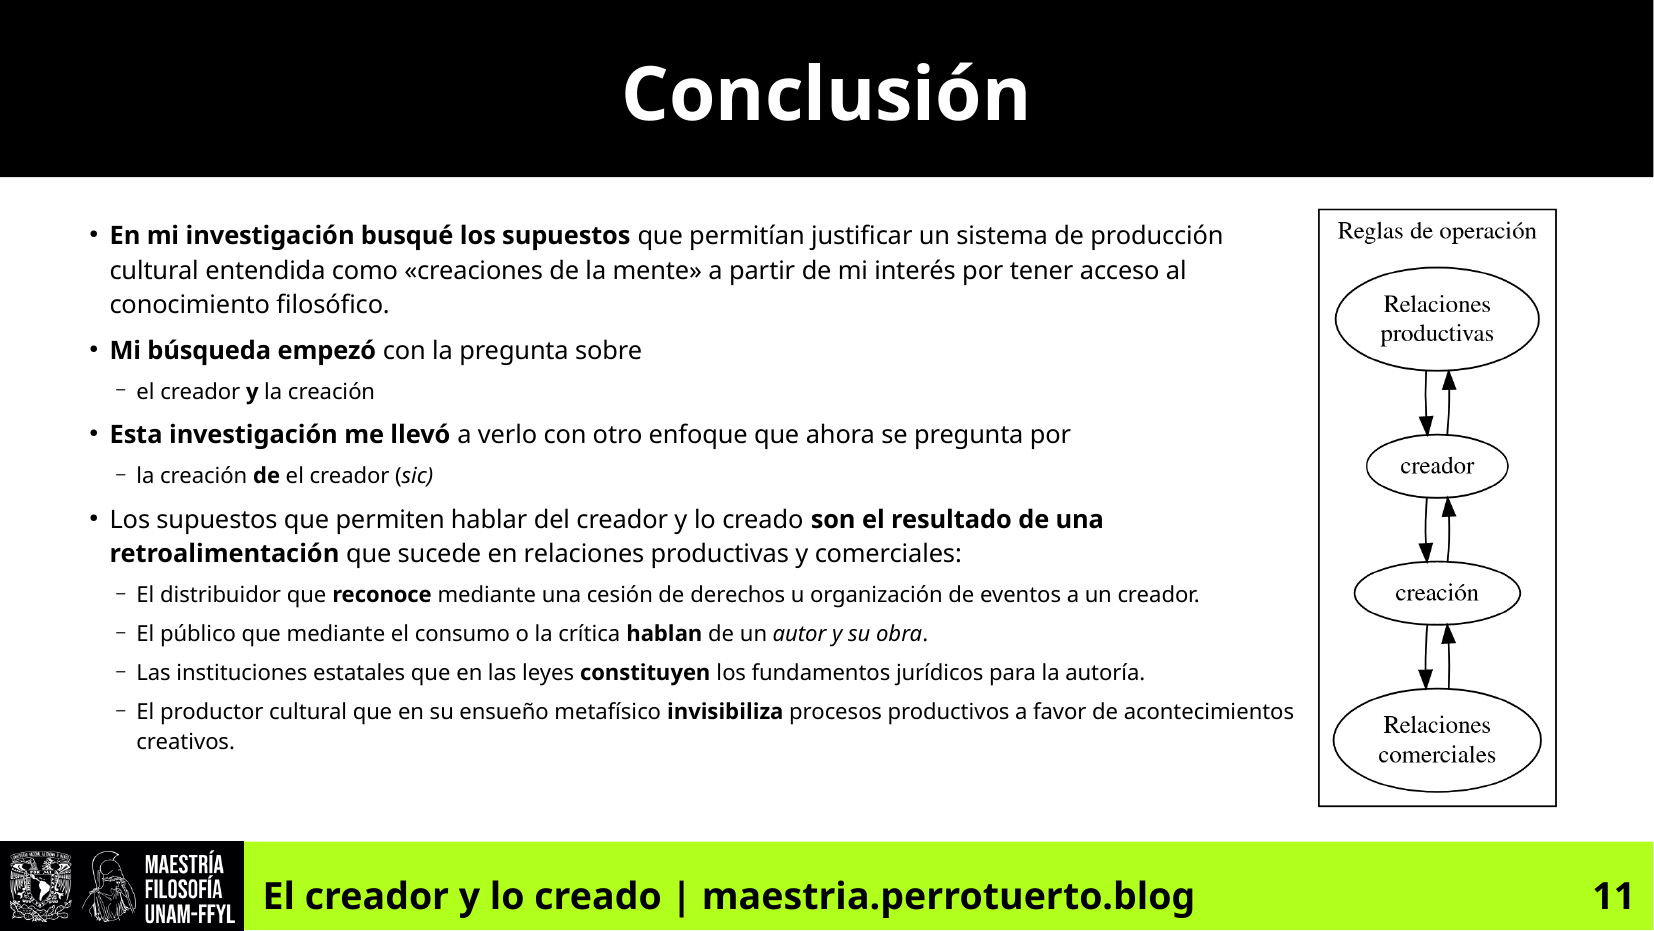

# Conclusión
En mi investigación busqué los supuestos que permitían justificar un sistema de producción cultural entendida como «creaciones de la mente» a partir de mi interés por tener acceso al conocimiento filosófico.
Mi búsqueda empezó con la pregunta sobre
el creador y la creación
Esta investigación me llevó a verlo con otro enfoque que ahora se pregunta por
la creación de el creador (sic)
Los supuestos que permiten hablar del creador y lo creado son el resultado de una retroalimentación que sucede en relaciones productivas y comerciales:
El distribuidor que reconoce mediante una cesión de derechos u organización de eventos a un creador.
El público que mediante el consumo o la crítica hablan de un autor y su obra.
Las instituciones estatales que en las leyes constituyen los fundamentos jurídicos para la autoría.
El productor cultural que en su ensueño metafísico invisibiliza procesos productivos a favor de acontecimientos creativos.